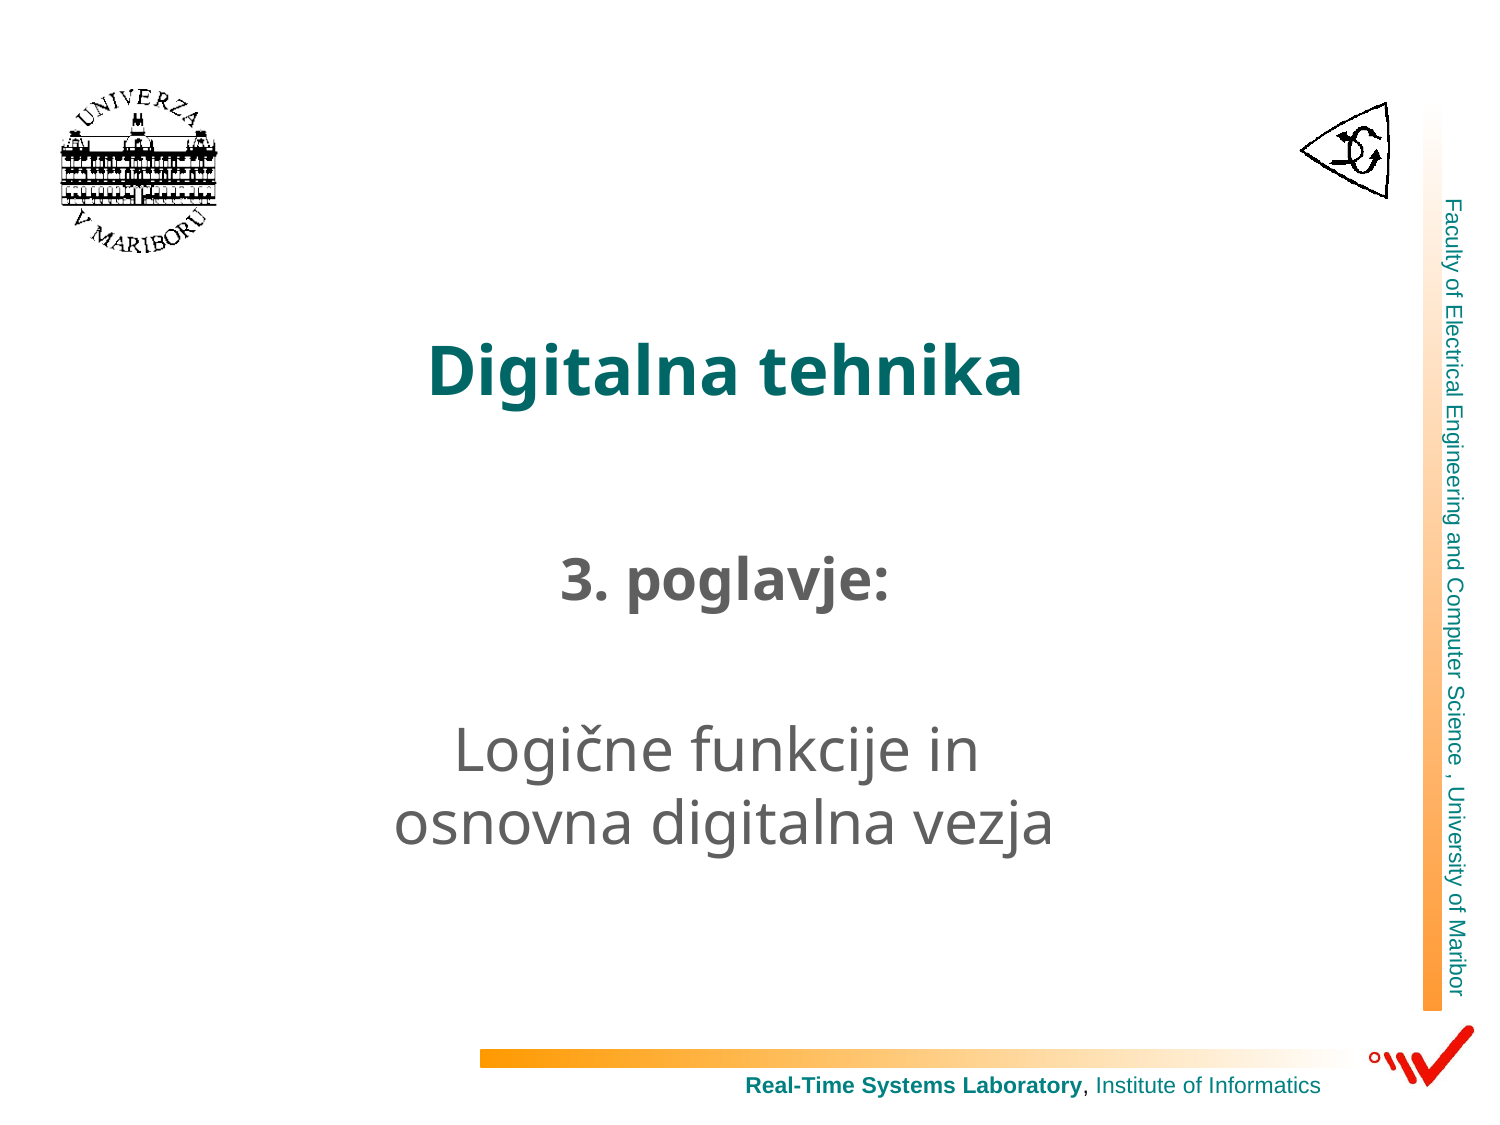

# Digitalna tehnika
3. poglavje:
Logične funkcije in
osnovna digitalna vezja